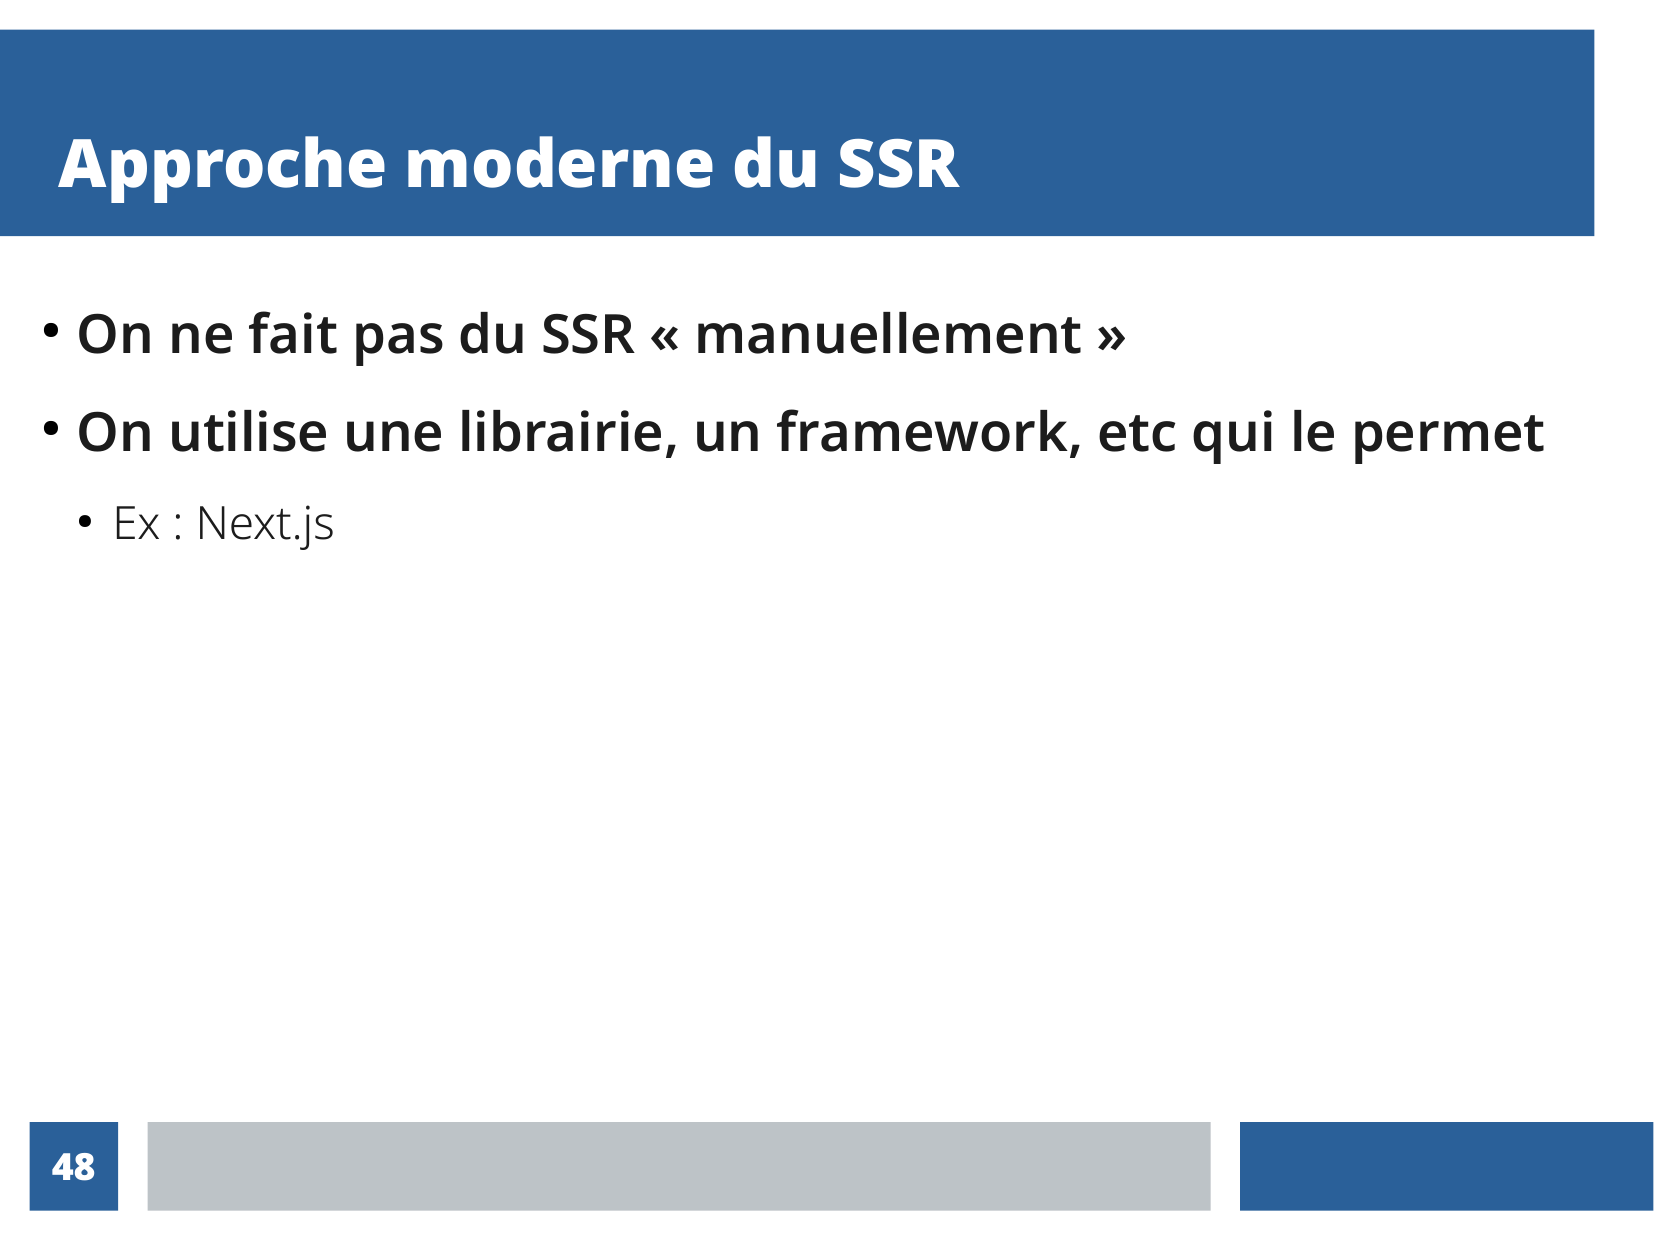

# Approche moderne du SSR
On ne fait pas du SSR « manuellement »
On utilise une librairie, un framework, etc qui le permet
Ex : Next.js
48